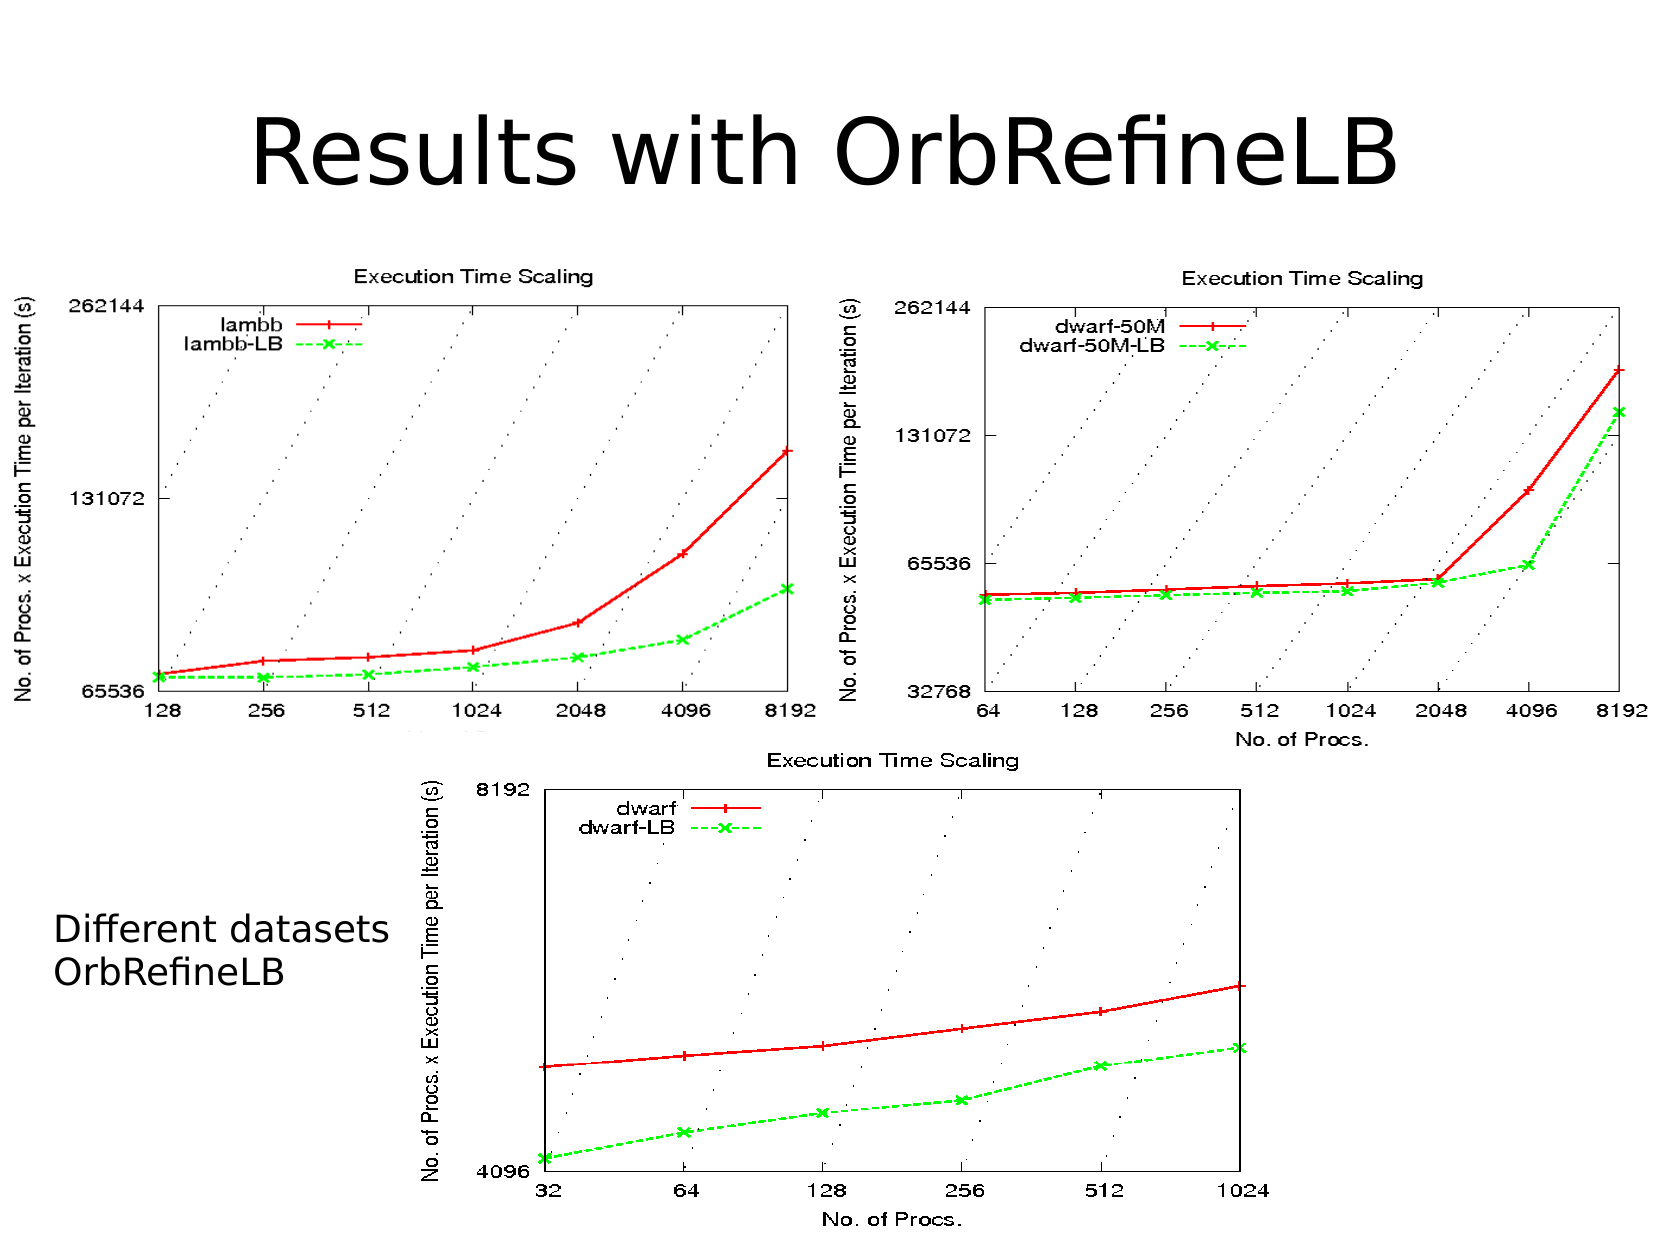

# Results with OrbRefineLB
 Different datasets
 OrbRefineLB